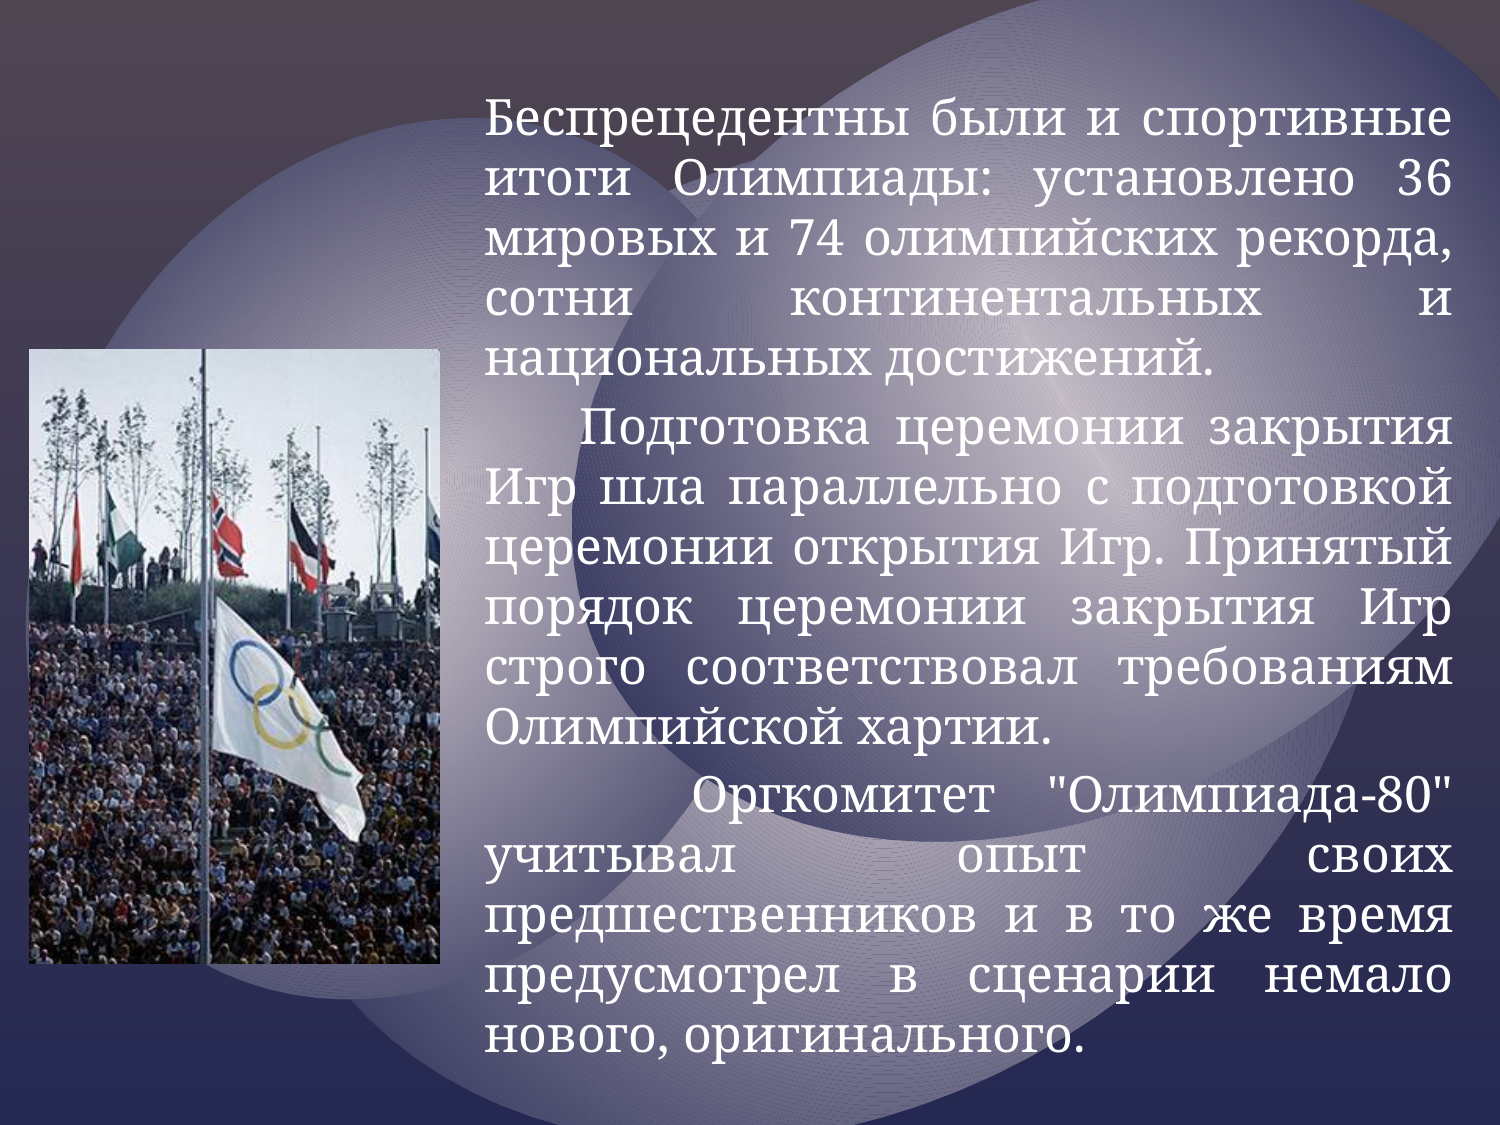

# Беспрецедентны были и спортивные итоги Олимпиады: установлено 36 мировых и 74 олимпийских рекорда, сотни континентальных и национальных достижений.
 Подготовка церемонии закрытия Игр шла параллельно с подготовкой церемонии открытия Игр. Принятый порядок церемонии закрытия Игр строго соответствовал требованиям Олимпийской хартии.
 Оргкомитет "Олимпиада-80" учитывал опыт своих предшественников и в то же время предусмотрел в сценарии немало нового, оригинального.